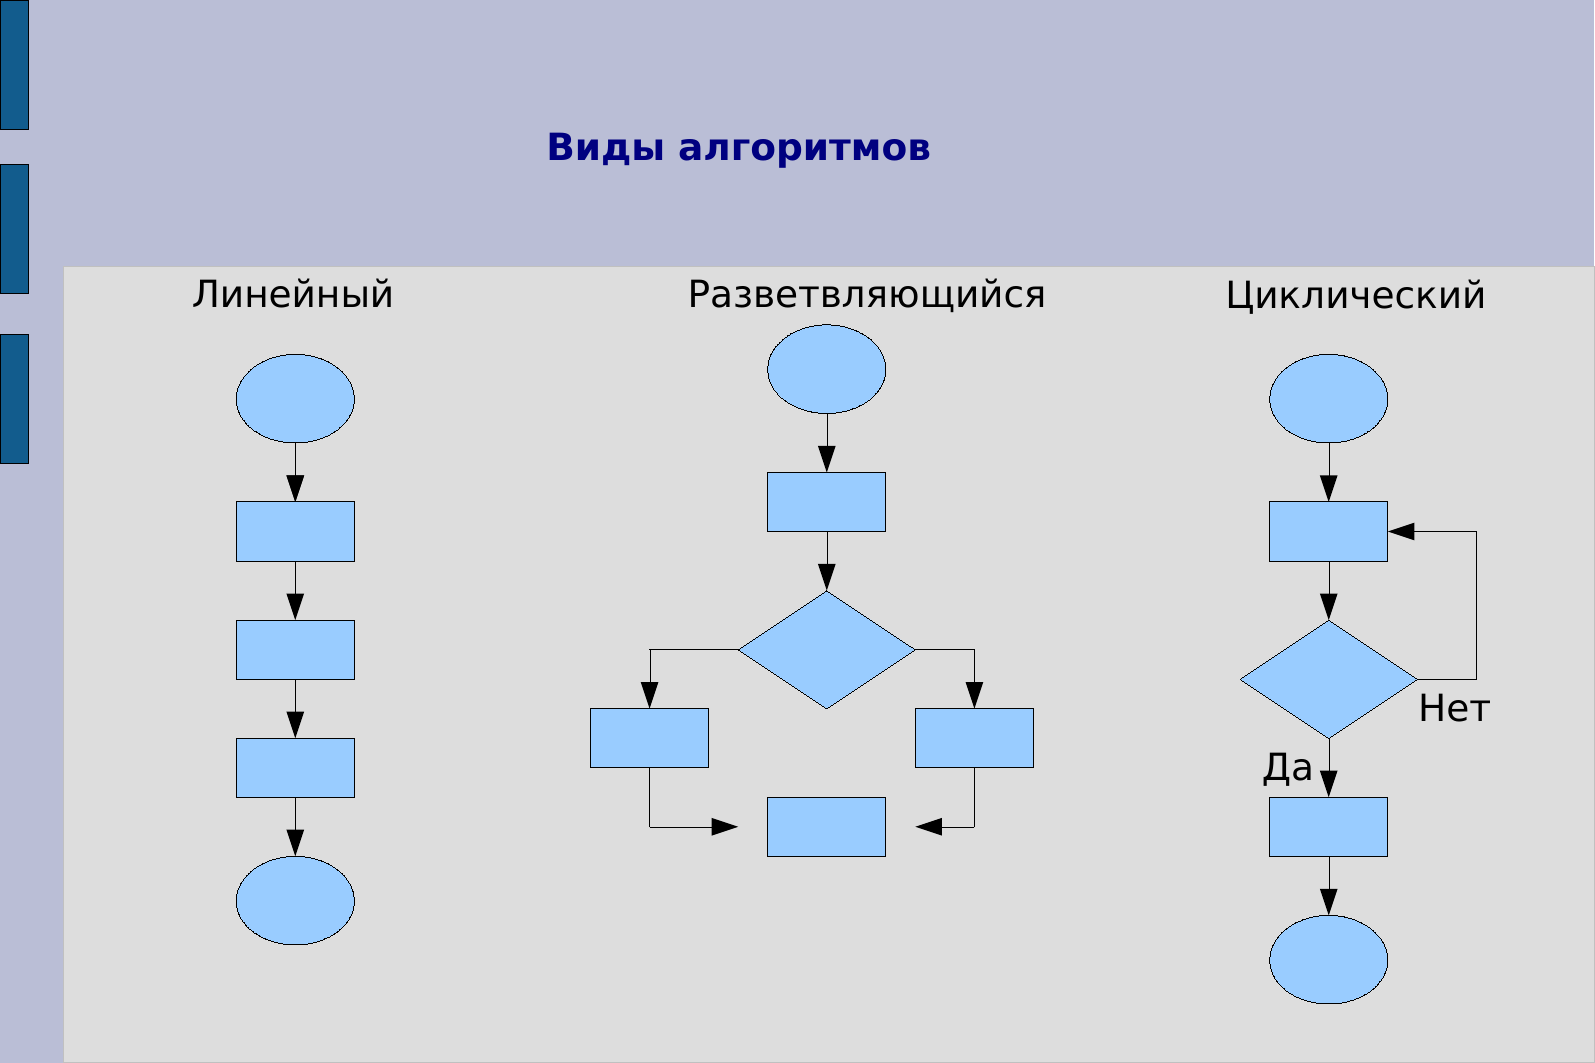

Виды алгоритмов
Линейный
Разветвляющийся
Циклический
Нет
Да